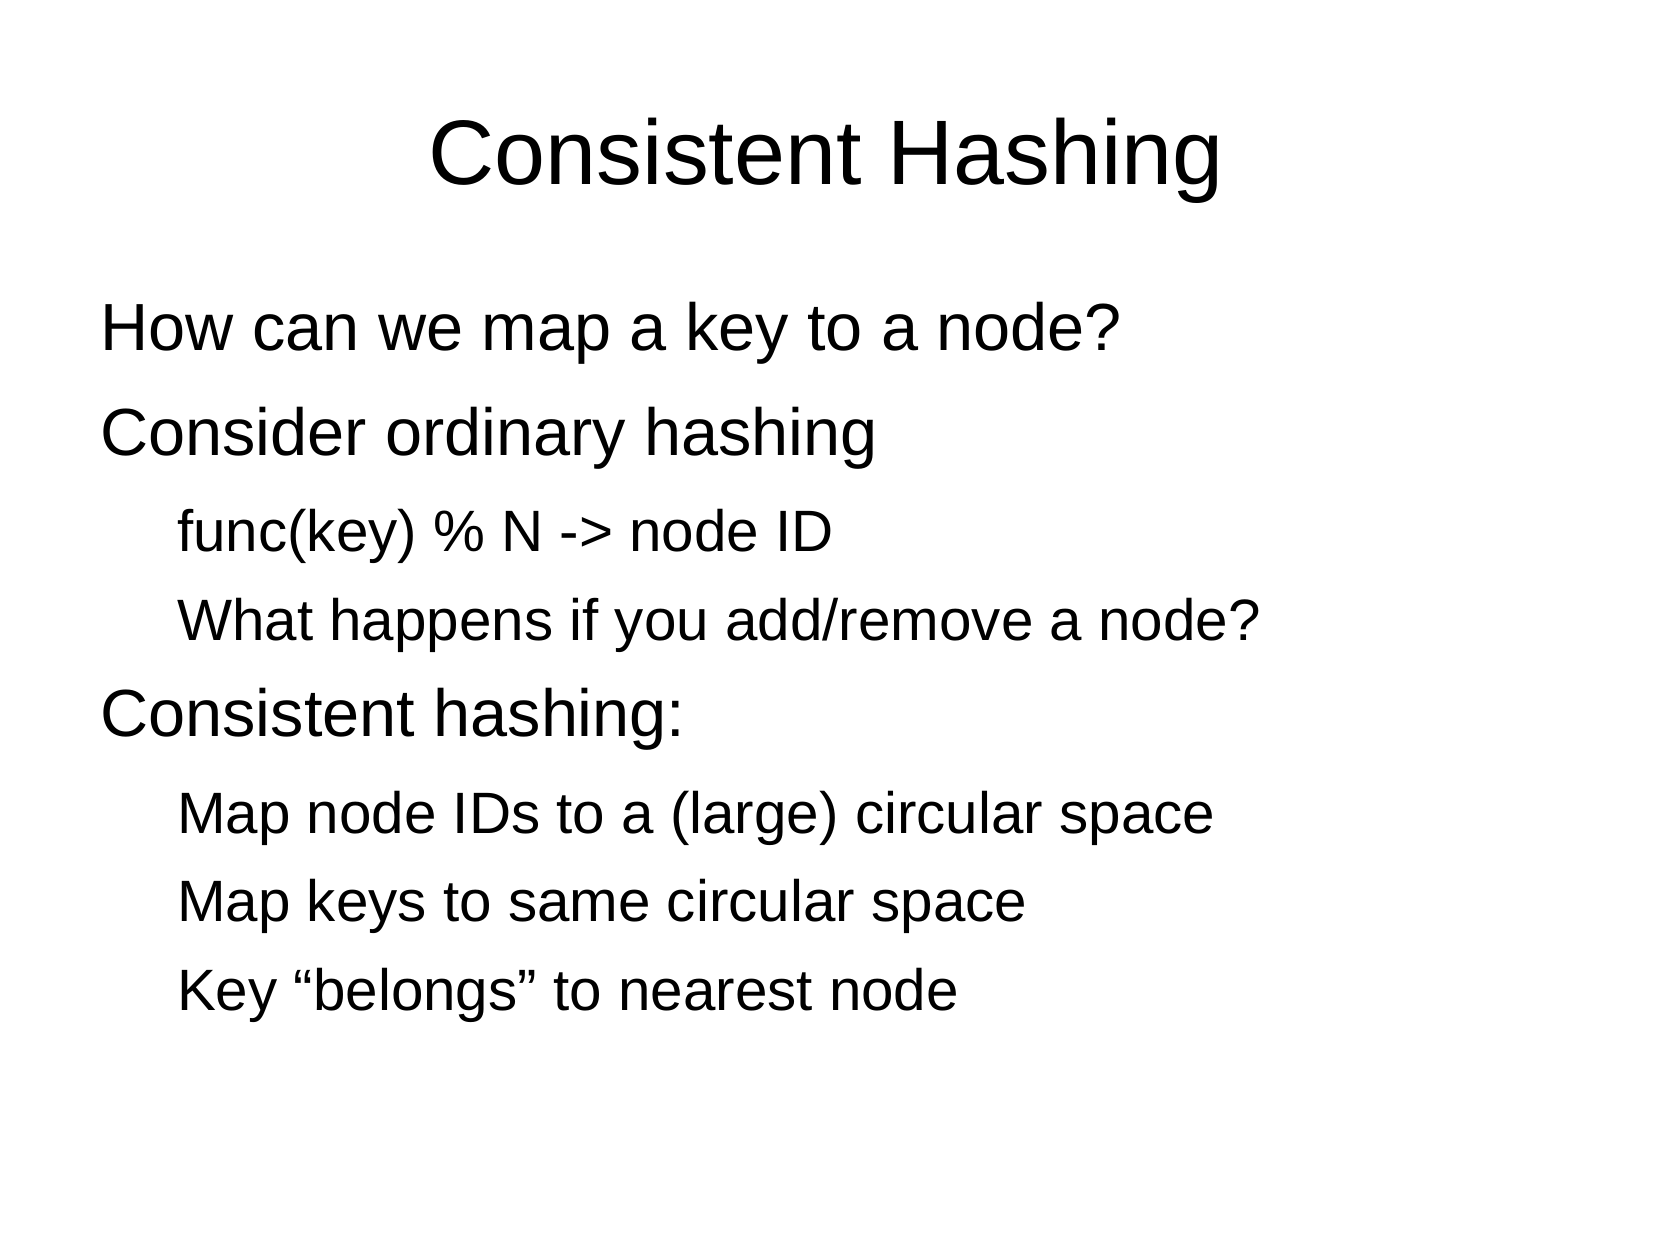

# Consistent Hashing
How can we map a key to a node?
Consider ordinary hashing
func(key) % N -> node ID
What happens if you add/remove a node?
Consistent hashing:
Map node IDs to a (large) circular space
Map keys to same circular space
Key “belongs” to nearest node